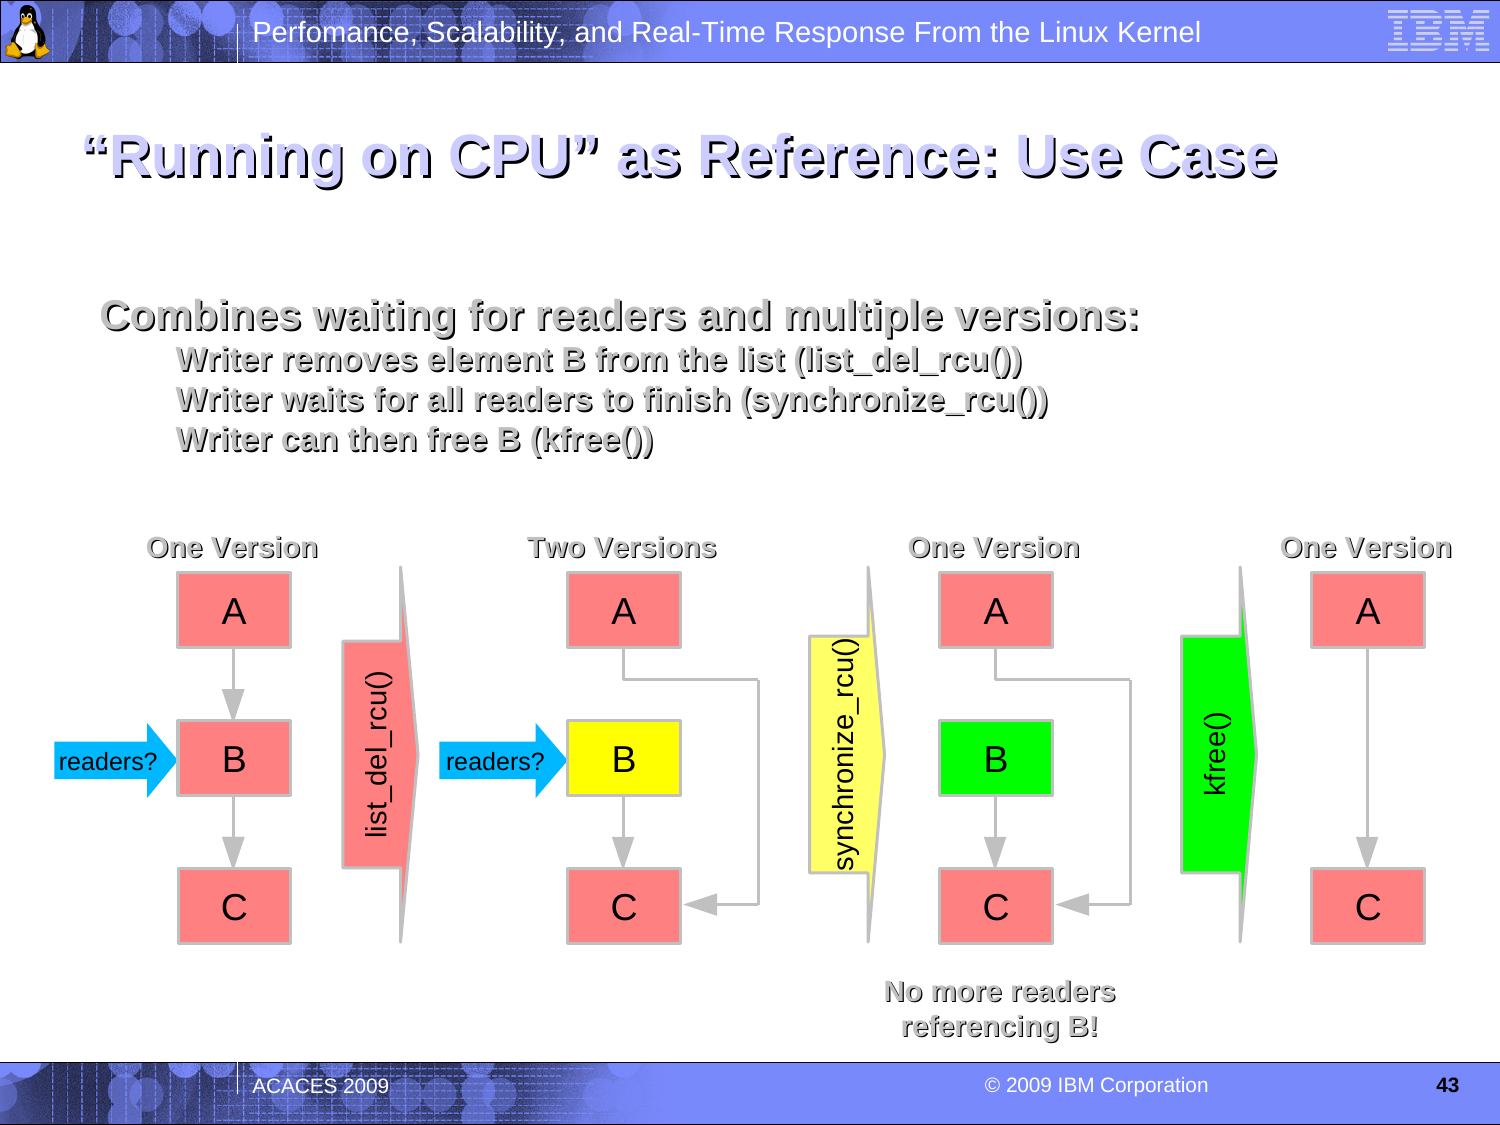

# “Running on CPU” as Reference: Use Case
Combines waiting for readers and multiple versions:
Writer removes element B from the list (list_del_rcu())
Writer waits for all readers to finish (synchronize_rcu())
Writer can then free B (kfree())
One Version
Two Versions
One Version
One Version
A
A
A
A
A
list_del_rcu()
synchronize_rcu()
kfree()
B
B
B
B
readers?
readers?
C
C
C
C
C
No more readers referencing B!
43